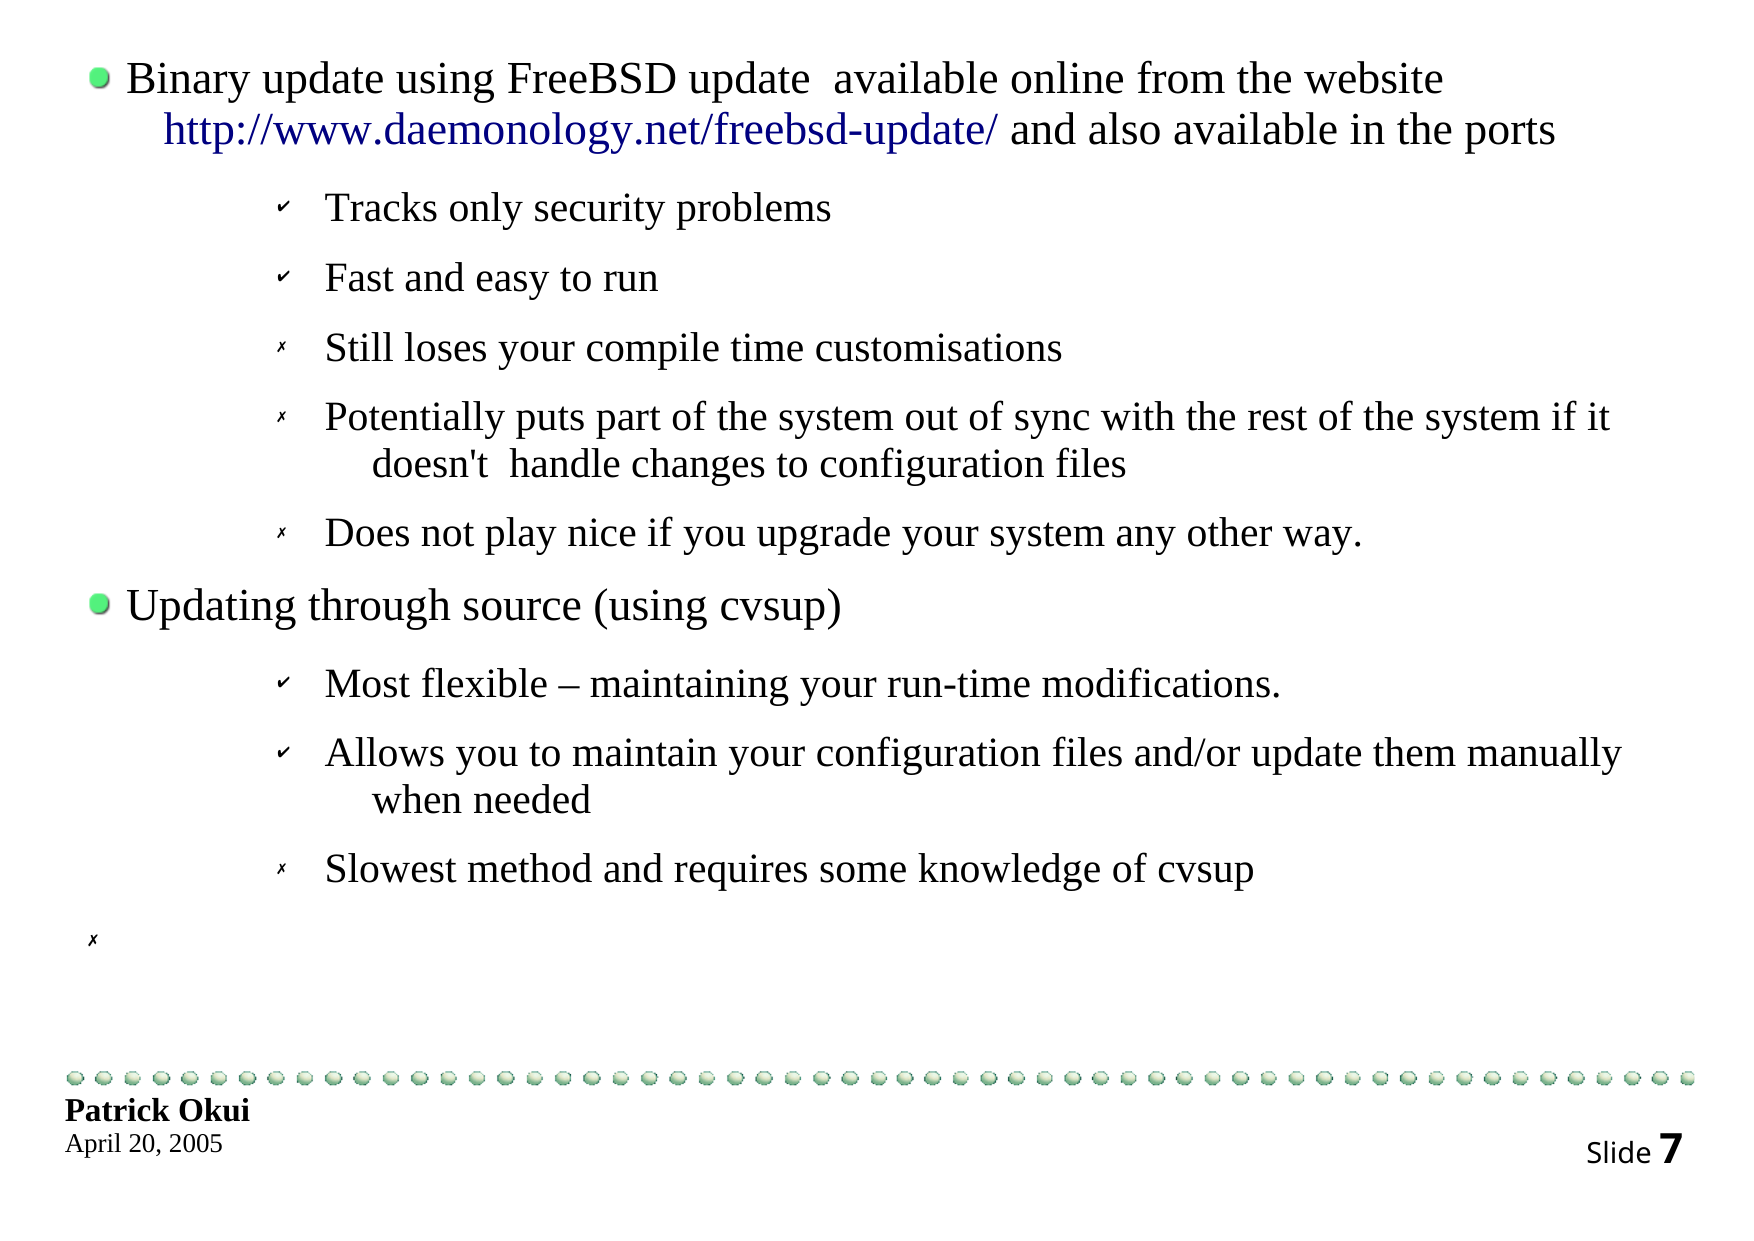

# Binary update using FreeBSD update available online from the websitehttp://www.daemonology.net/freebsd-update/ and also available in the ports
Tracks only security problems
Fast and easy to run
Still loses your compile time customisations
Potentially puts part of the system out of sync with the rest of the system if it doesn't handle changes to configuration files
Does not play nice if you upgrade your system any other way.
Updating through source (using cvsup)
Most flexible – maintaining your run-time modifications.
Allows you to maintain your configuration files and/or update them manually when needed
Slowest method and requires some knowledge of cvsup